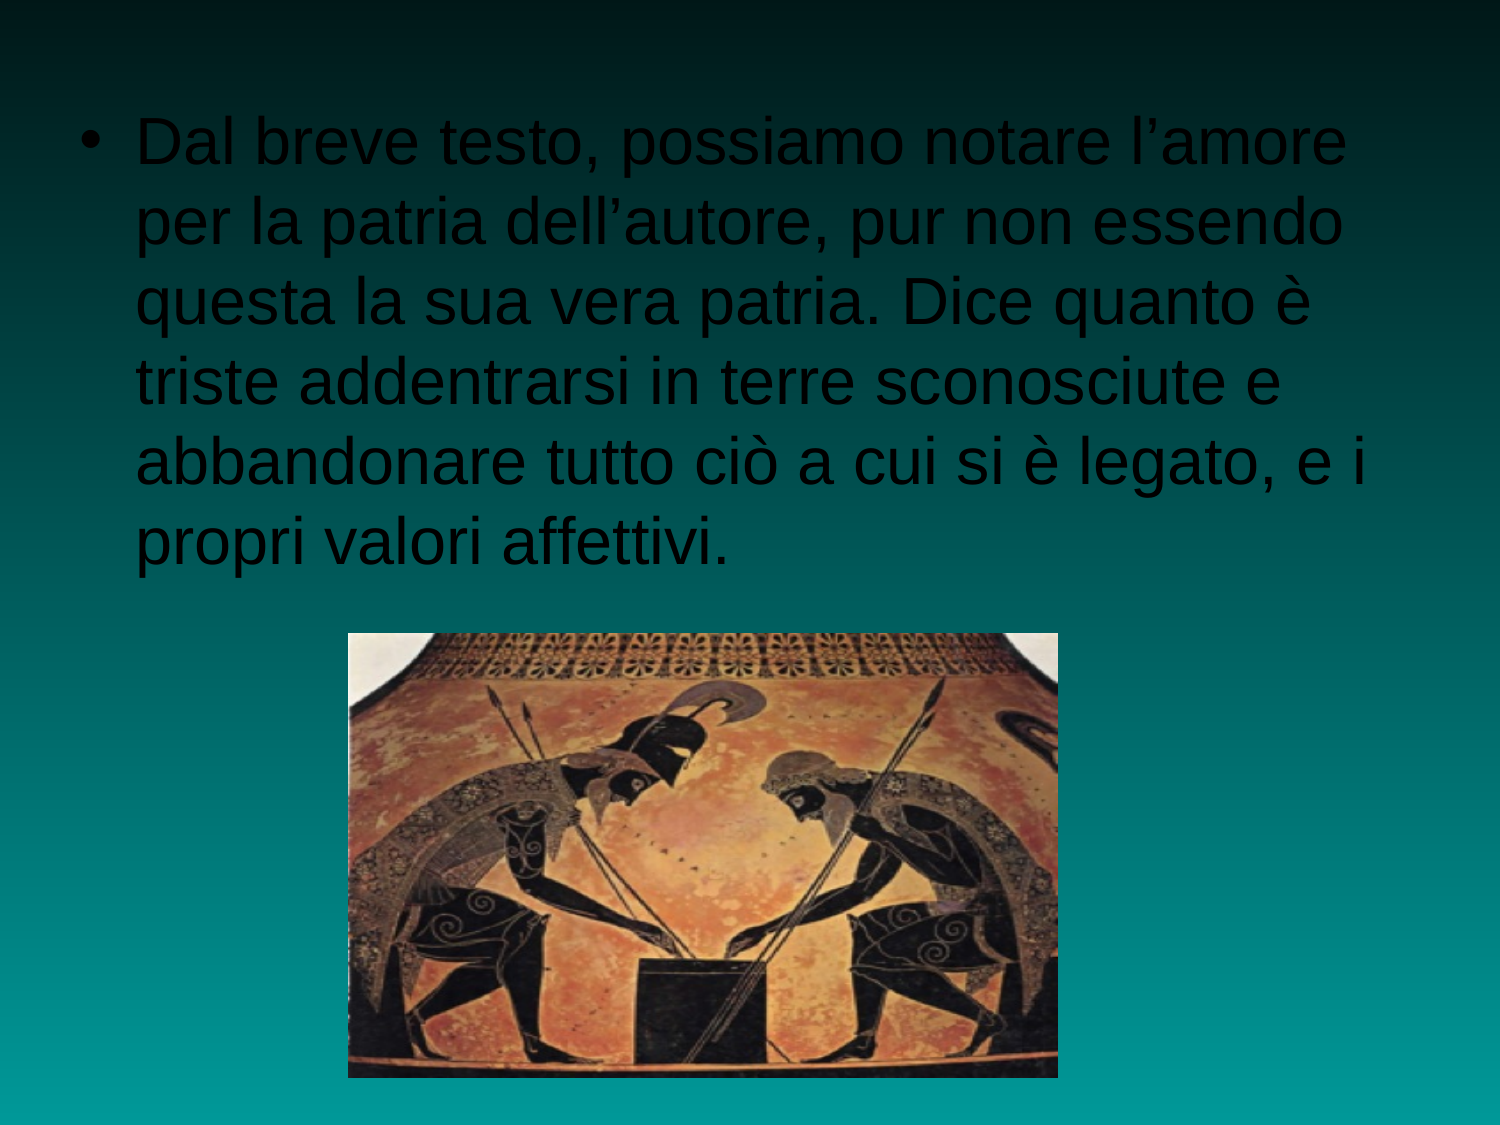

# Dal breve testo, possiamo notare l’amore per la patria dell’autore, pur non essendo questa la sua vera patria. Dice quanto è triste addentrarsi in terre sconosciute e abbandonare tutto ciò a cui si è legato, e i propri valori affettivi.